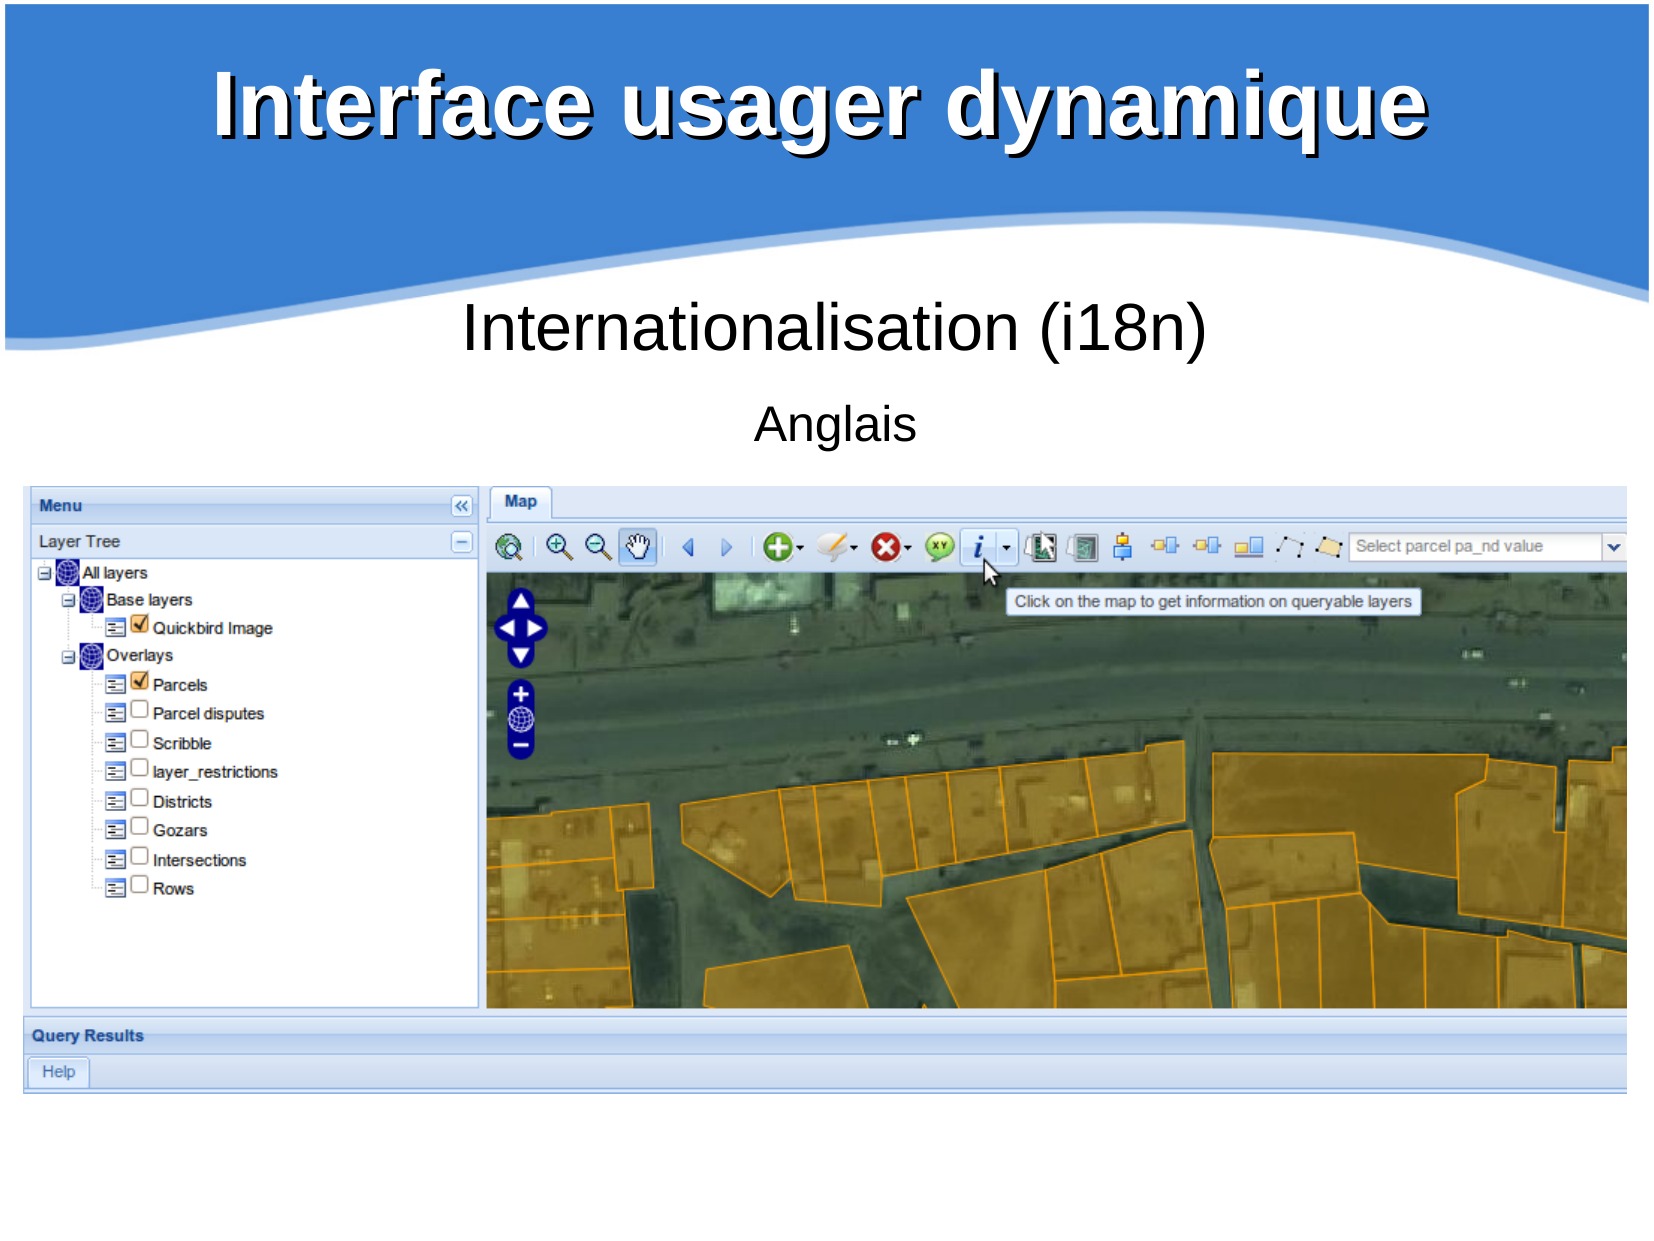

Interface usager dynamique
# Internationalisation (i18n)
Anglais